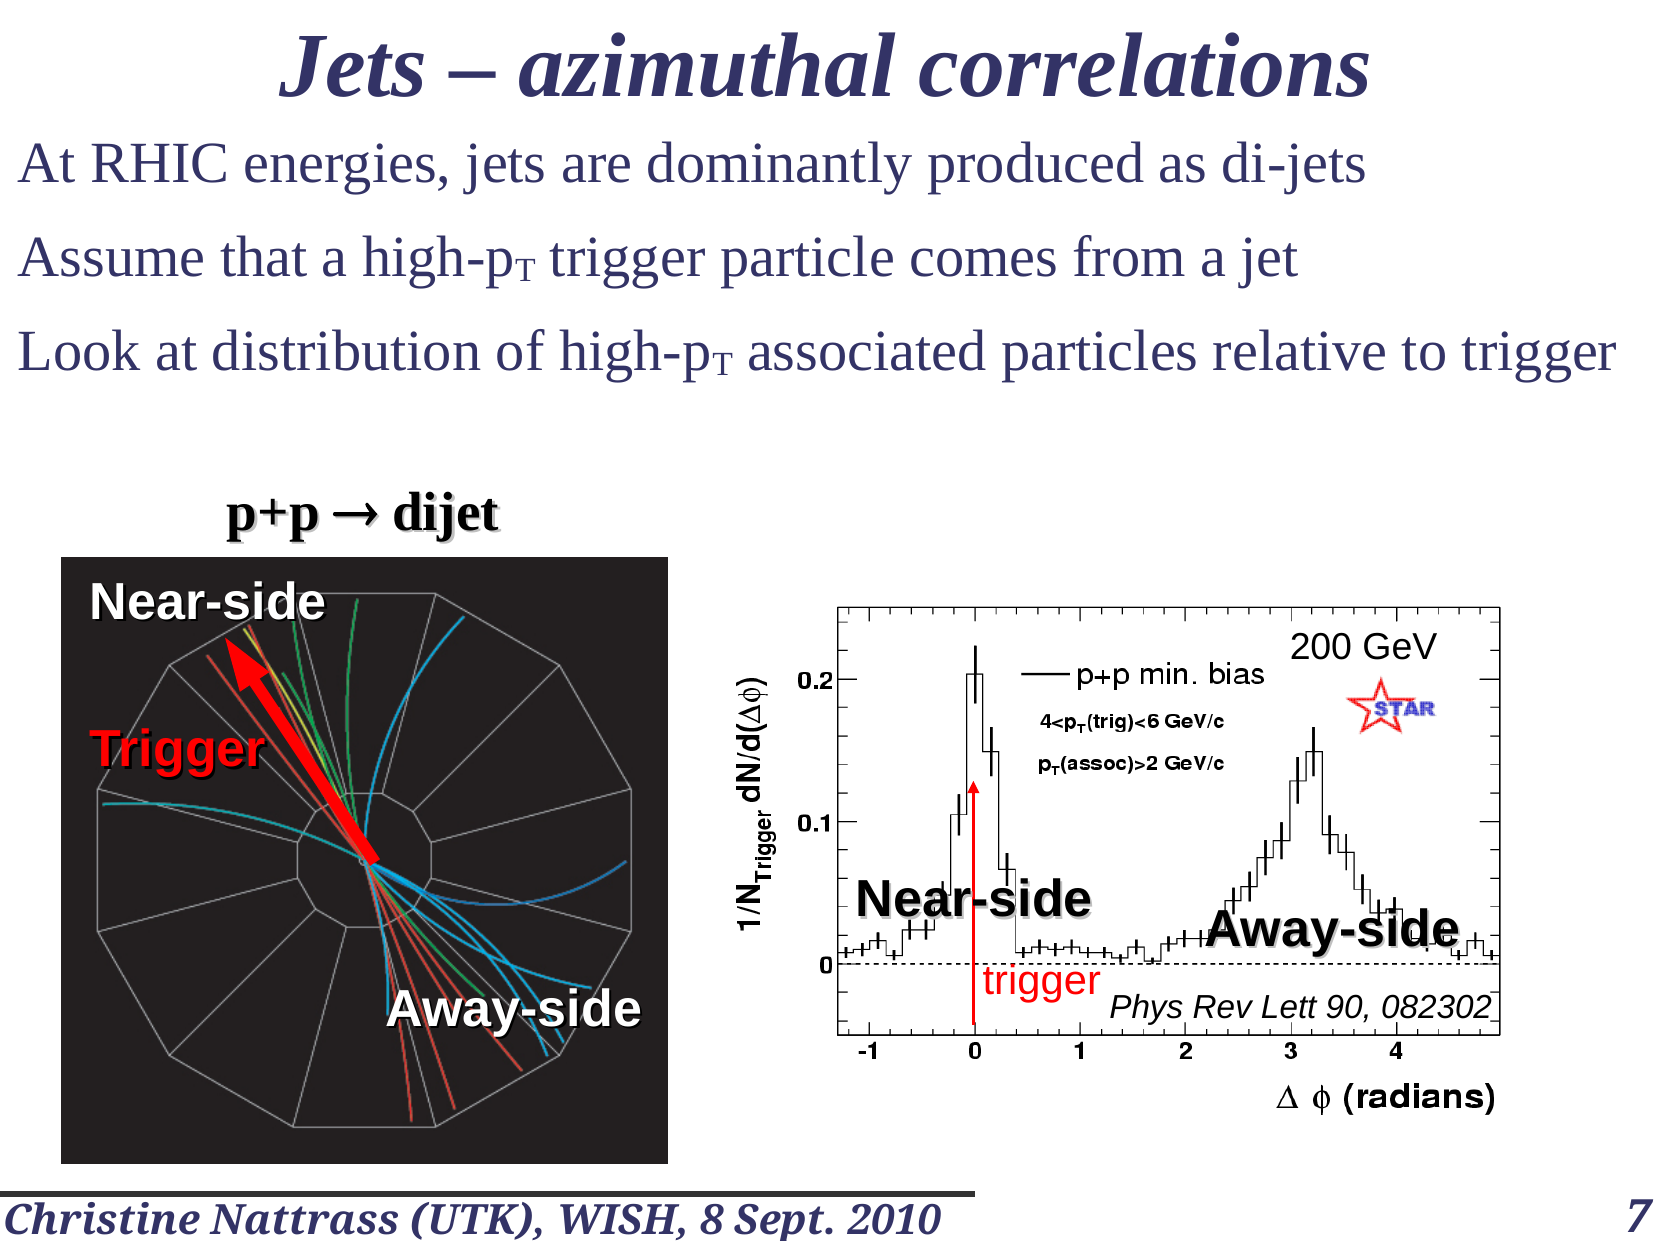

trigger
Phys Rev Lett 90, 082302
# Jets – azimuthal correlations
At RHIC energies, jets are dominantly produced as di-jets
Assume that a high-pT trigger particle comes from a jet
Look at distribution of high-pT associated particles relative to trigger
p+p  dijet
Near-side
Trigger
Away-side
200 GeV
Near-side
Away-side